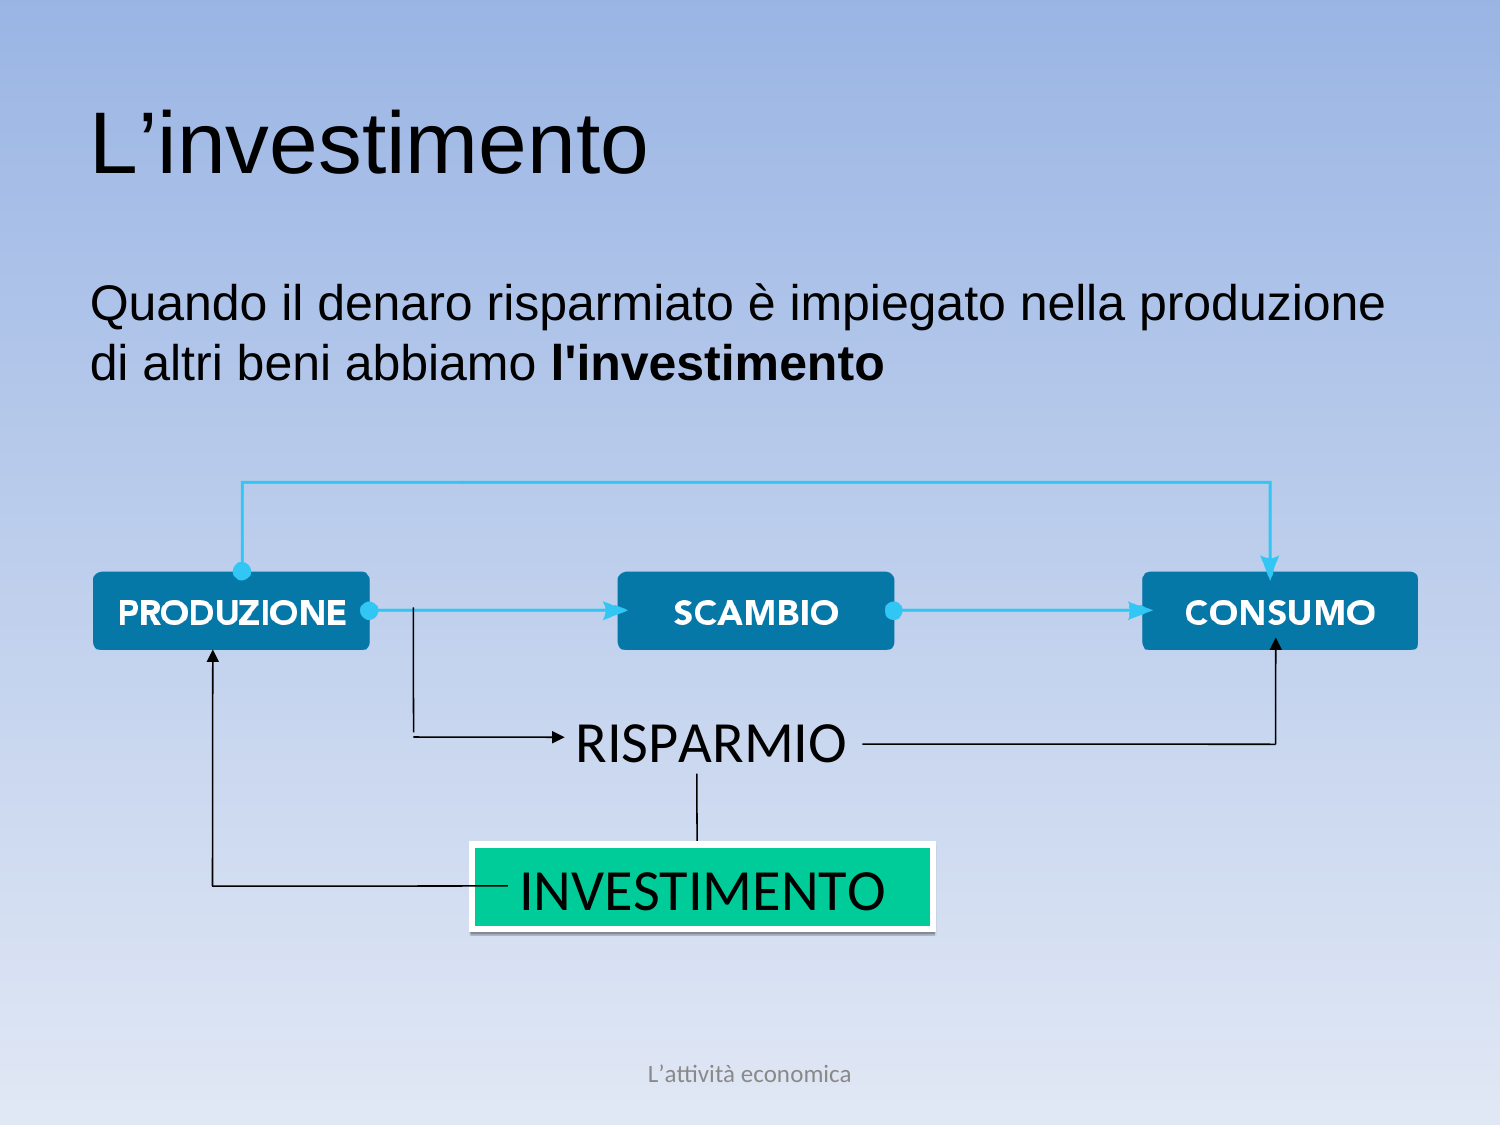

L’investimento
Quando il denaro risparmiato è impiegato nella produzione di altri beni abbiamo l'investimento
RISPARMIO
INVESTIMENTO
L’attività economica